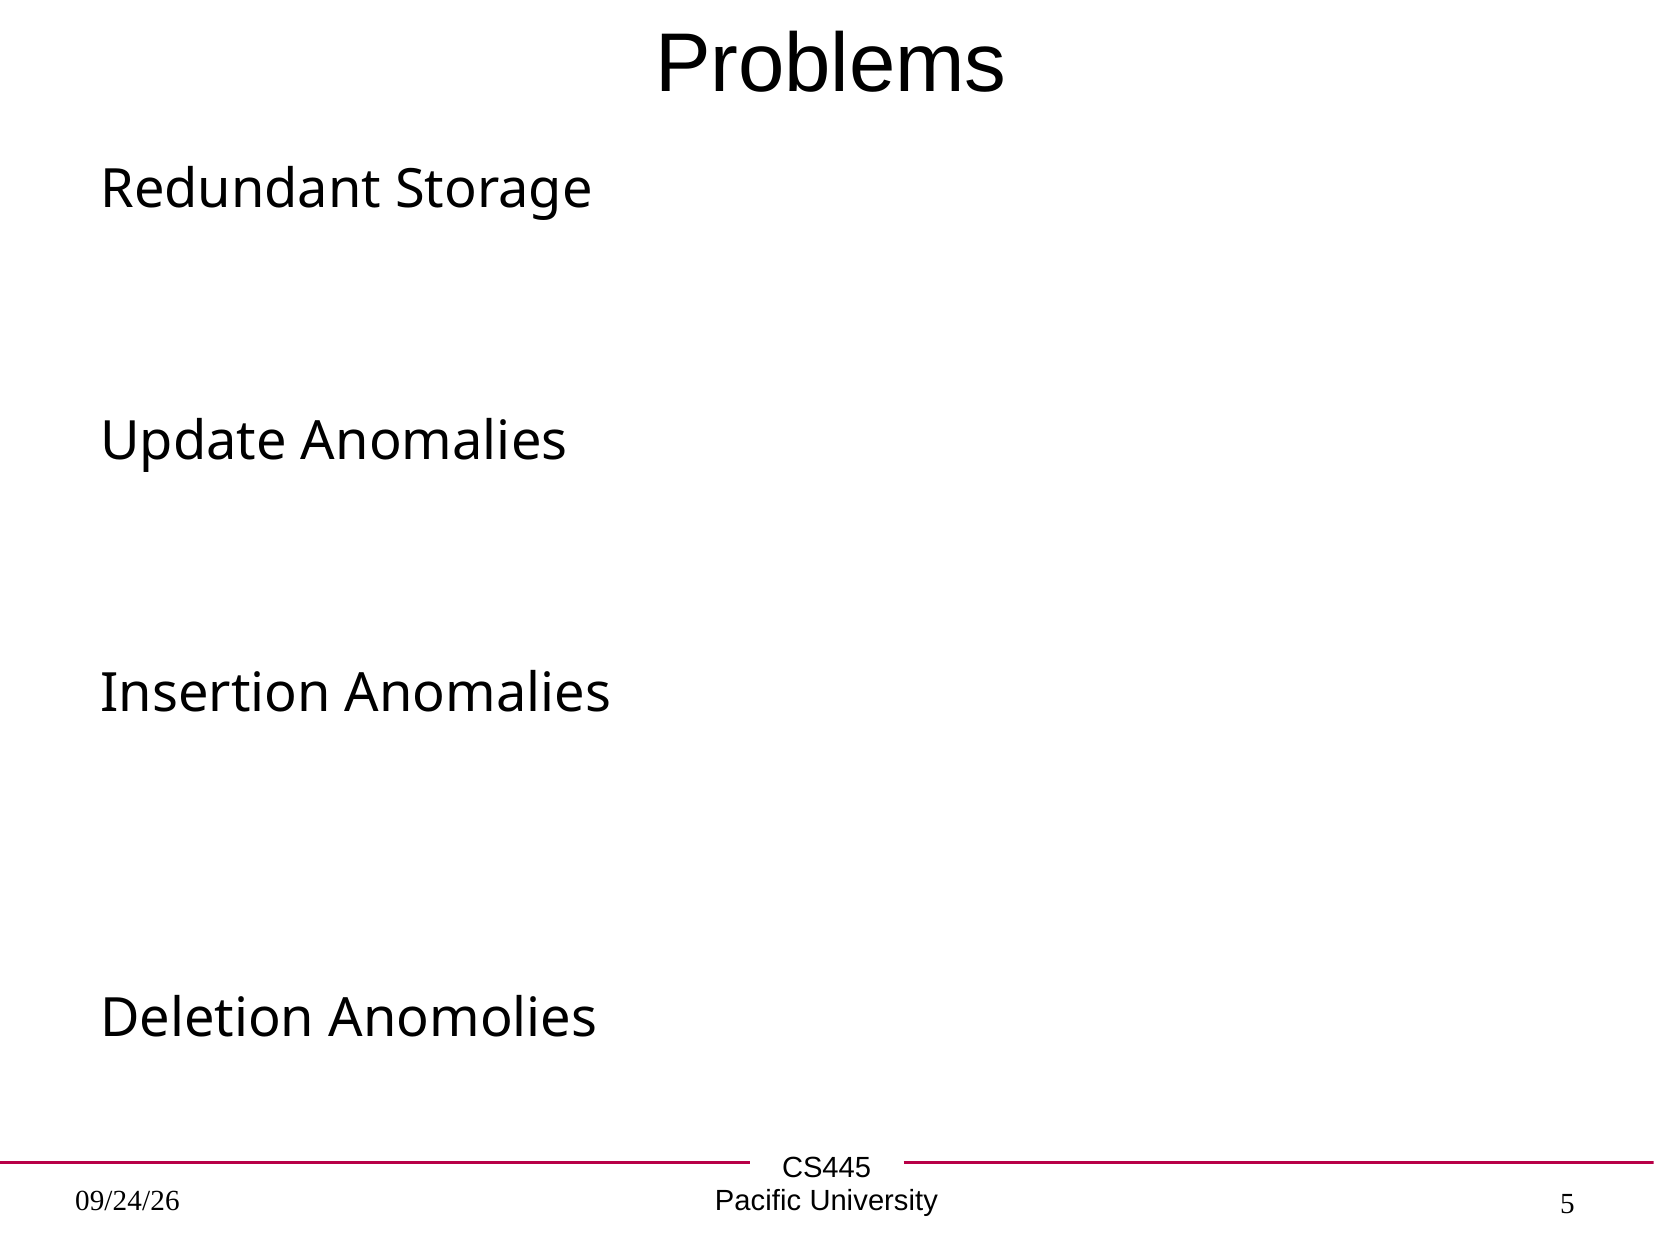

# Problems
Redundant Storage
Update Anomalies
Insertion Anomalies
Deletion Anomolies